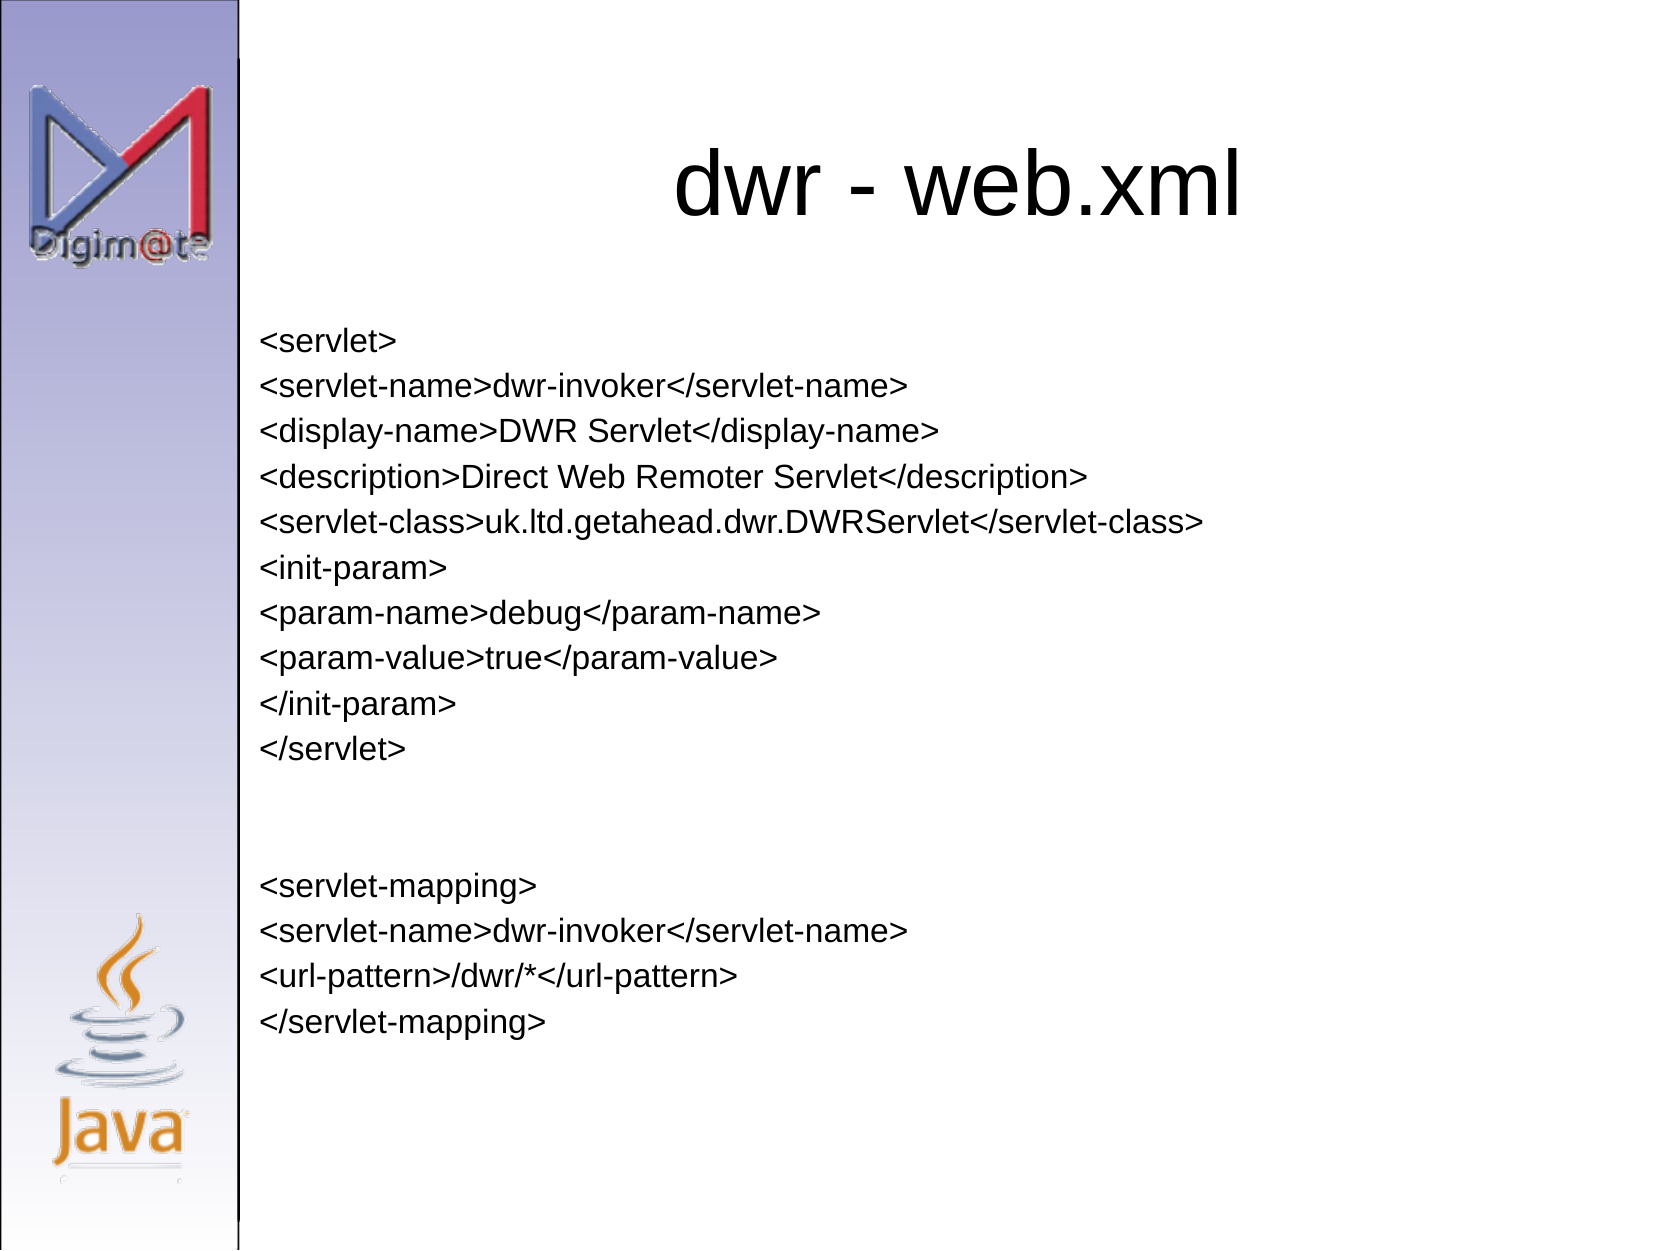

# dwr - web.xml
<servlet>
<servlet-name>dwr-invoker</servlet-name>
<display-name>DWR Servlet</display-name>
<description>Direct Web Remoter Servlet</description>
<servlet-class>uk.ltd.getahead.dwr.DWRServlet</servlet-class>
<init-param>
<param-name>debug</param-name>
<param-value>true</param-value>
</init-param>
</servlet>
<servlet-mapping>
<servlet-name>dwr-invoker</servlet-name>
<url-pattern>/dwr/*</url-pattern>
</servlet-mapping>